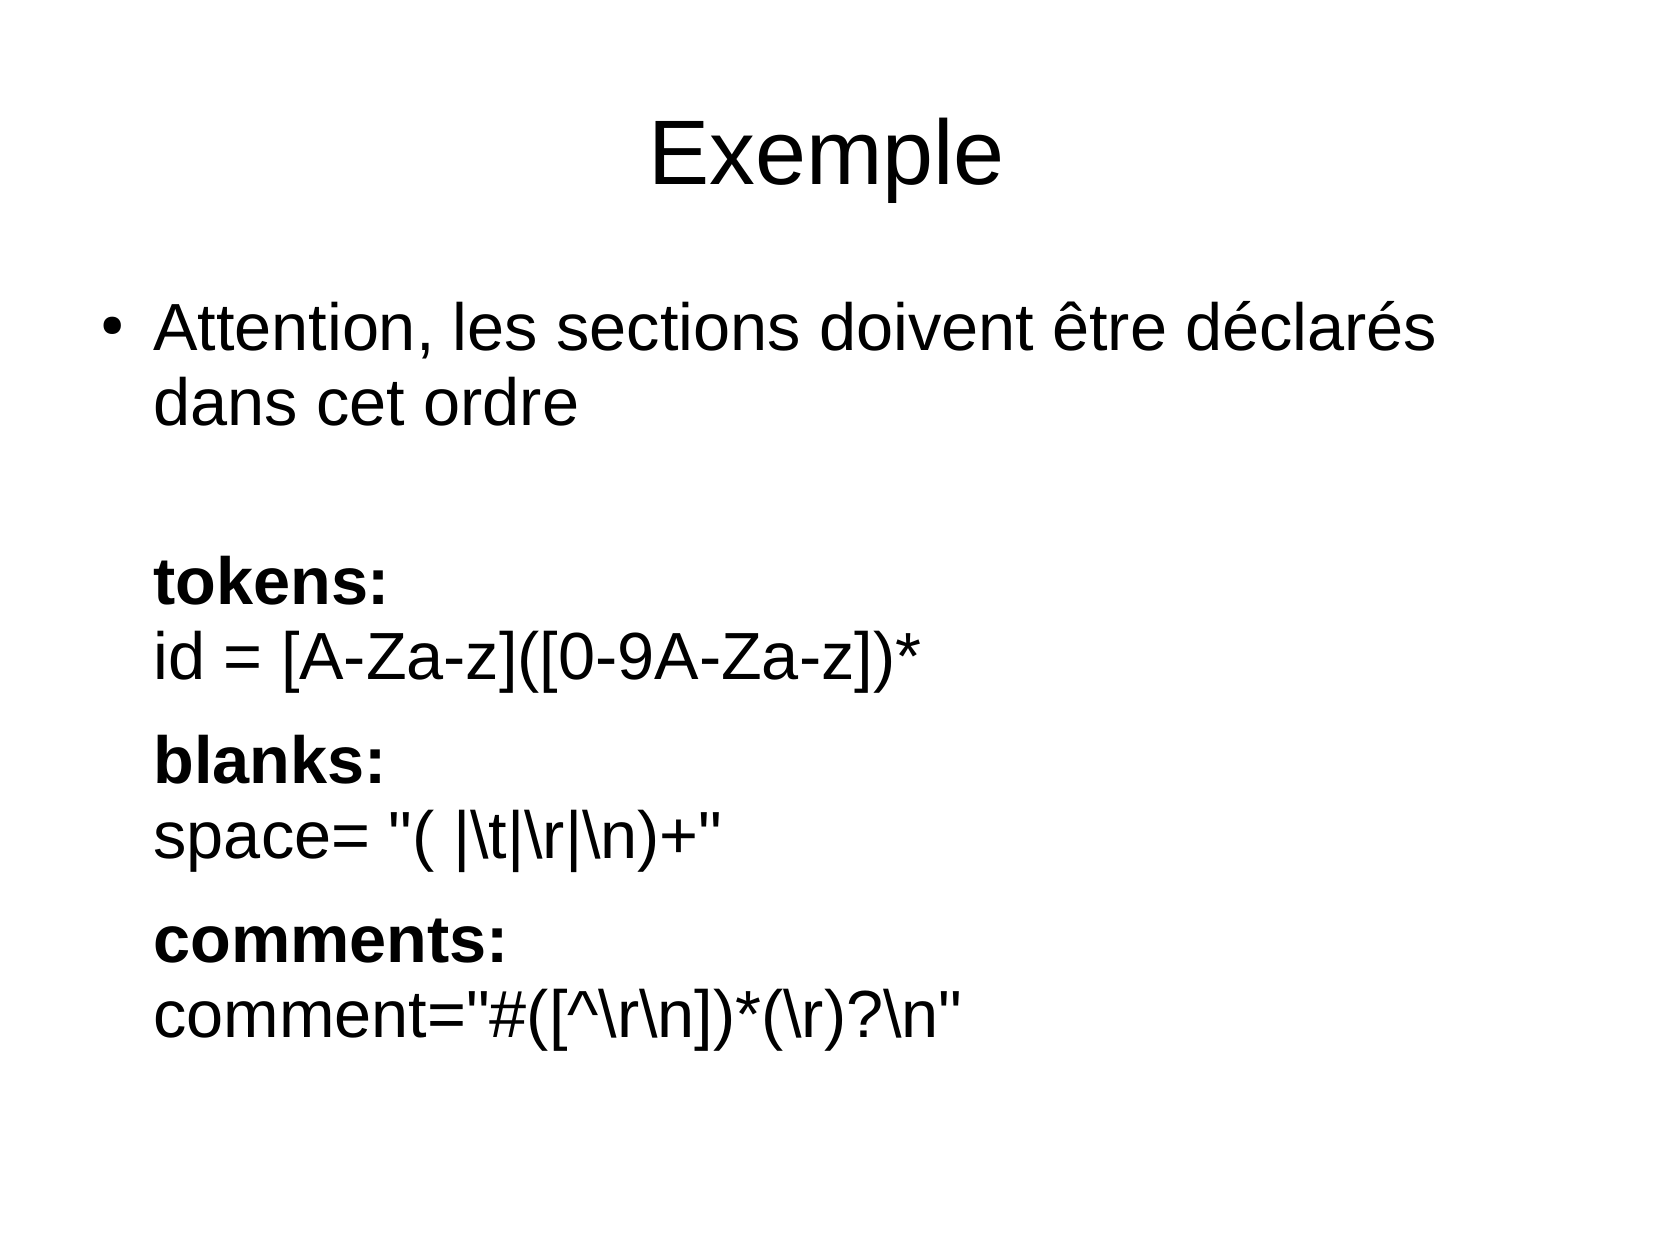

# Exemple
Attention, les sections doivent être déclarés dans cet ordre
tokens:
id = [A-Za-z]([0-9A-Za-z])*
blanks:
space= "( |\t|\r|\n)+"
comments:
comment="#([^\r\n])*(\r)?\n"